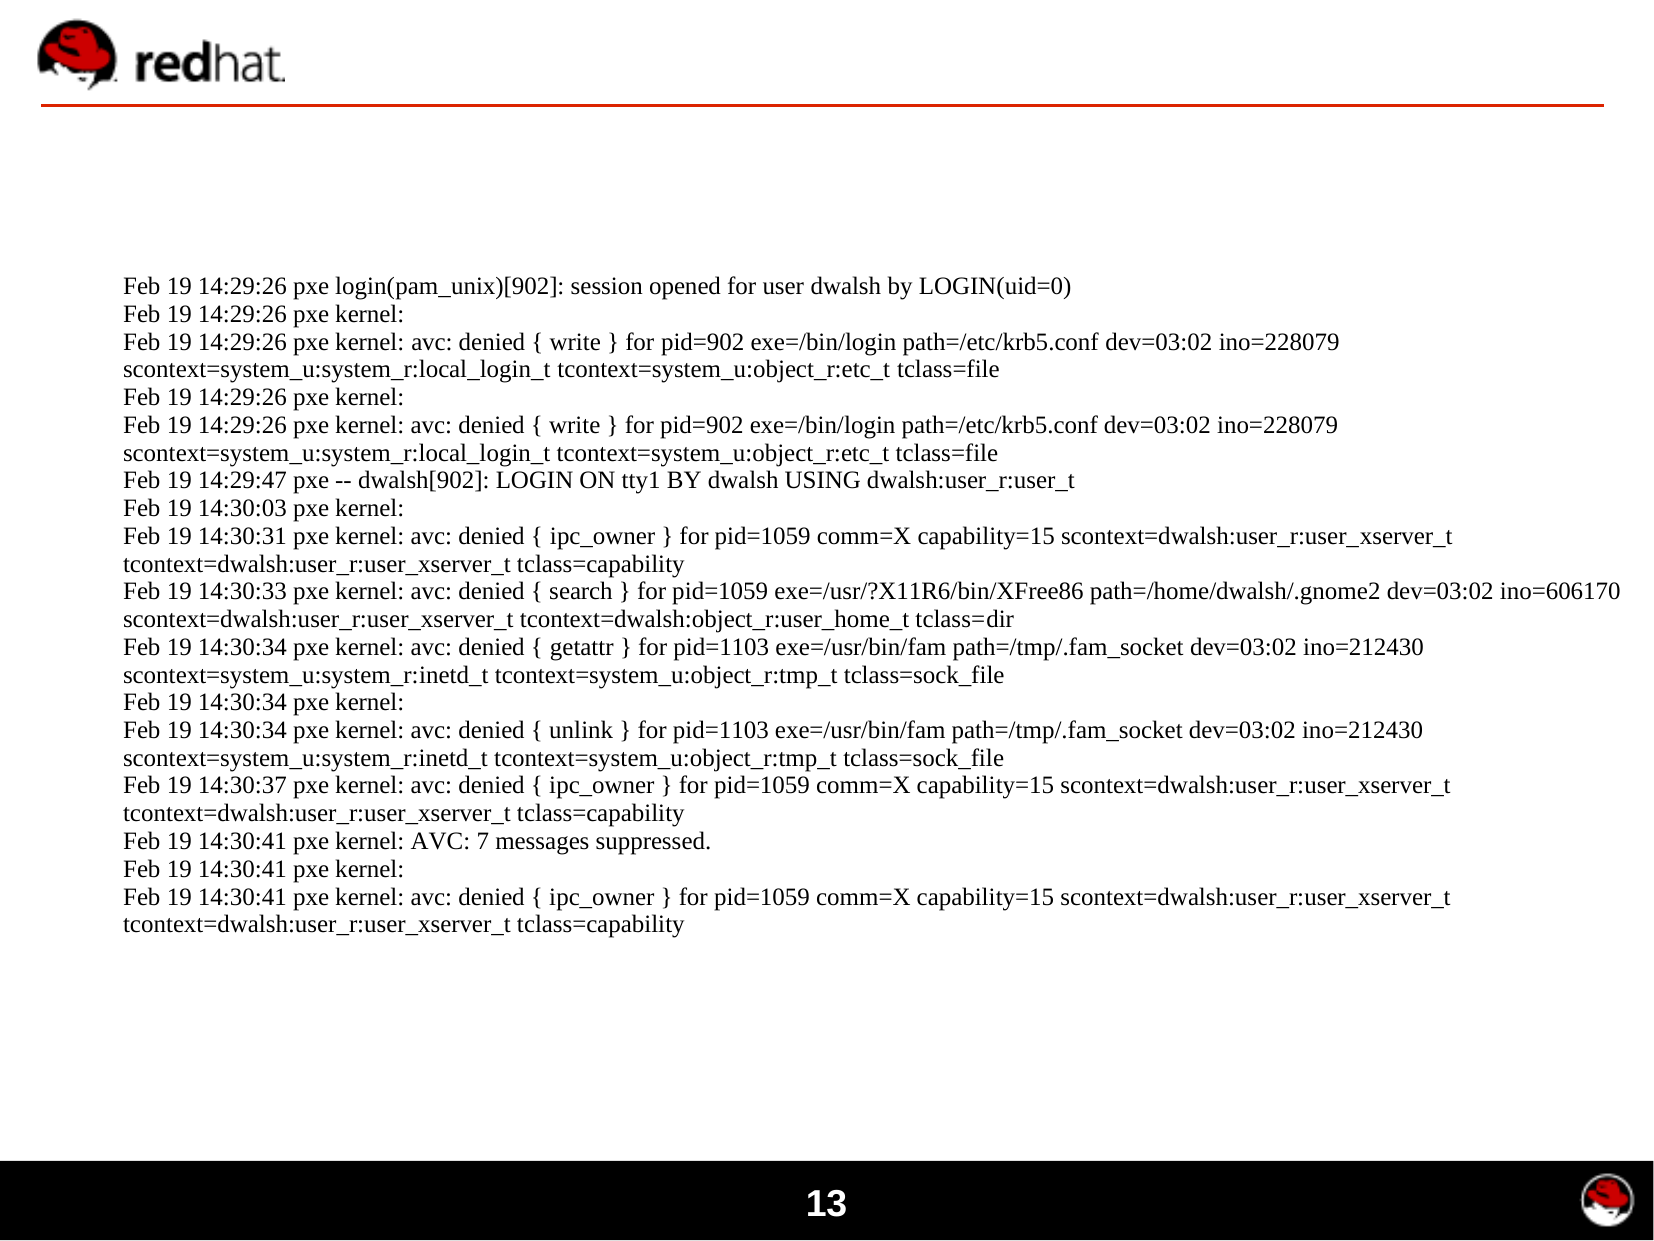

Feb 19 14:29:26 pxe login(pam_unix)[902]: session opened for user dwalsh by LOGIN(uid=0)
Feb 19 14:29:26 pxe kernel:
Feb 19 14:29:26 pxe kernel: avc: denied { write } for pid=902 exe=/bin/login path=/etc/krb5.conf dev=03:02 ino=228079 scontext=system_u:system_r:local_login_t tcontext=system_u:object_r:etc_t tclass=file
Feb 19 14:29:26 pxe kernel:
Feb 19 14:29:26 pxe kernel: avc: denied { write } for pid=902 exe=/bin/login path=/etc/krb5.conf dev=03:02 ino=228079 scontext=system_u:system_r:local_login_t tcontext=system_u:object_r:etc_t tclass=file
Feb 19 14:29:47 pxe -- dwalsh[902]: LOGIN ON tty1 BY dwalsh USING dwalsh:user_r:user_t
Feb 19 14:30:03 pxe kernel:
Feb 19 14:30:31 pxe kernel: avc: denied { ipc_owner } for pid=1059 comm=X capability=15 scontext=dwalsh:user_r:user_xserver_t tcontext=dwalsh:user_r:user_xserver_t tclass=capability
Feb 19 14:30:33 pxe kernel: avc: denied { search } for pid=1059 exe=/usr/?X11R6/bin/XFree86 path=/home/dwalsh/.gnome2 dev=03:02 ino=606170 scontext=dwalsh:user_r:user_xserver_t tcontext=dwalsh:object_r:user_home_t tclass=dir
Feb 19 14:30:34 pxe kernel: avc: denied { getattr } for pid=1103 exe=/usr/bin/fam path=/tmp/.fam_socket dev=03:02 ino=212430 scontext=system_u:system_r:inetd_t tcontext=system_u:object_r:tmp_t tclass=sock_file
Feb 19 14:30:34 pxe kernel:
Feb 19 14:30:34 pxe kernel: avc: denied { unlink } for pid=1103 exe=/usr/bin/fam path=/tmp/.fam_socket dev=03:02 ino=212430 scontext=system_u:system_r:inetd_t tcontext=system_u:object_r:tmp_t tclass=sock_file
Feb 19 14:30:37 pxe kernel: avc: denied { ipc_owner } for pid=1059 comm=X capability=15 scontext=dwalsh:user_r:user_xserver_t tcontext=dwalsh:user_r:user_xserver_t tclass=capability
Feb 19 14:30:41 pxe kernel: AVC: 7 messages suppressed.
Feb 19 14:30:41 pxe kernel:
Feb 19 14:30:41 pxe kernel: avc: denied { ipc_owner } for pid=1059 comm=X capability=15 scontext=dwalsh:user_r:user_xserver_t tcontext=dwalsh:user_r:user_xserver_t tclass=capability